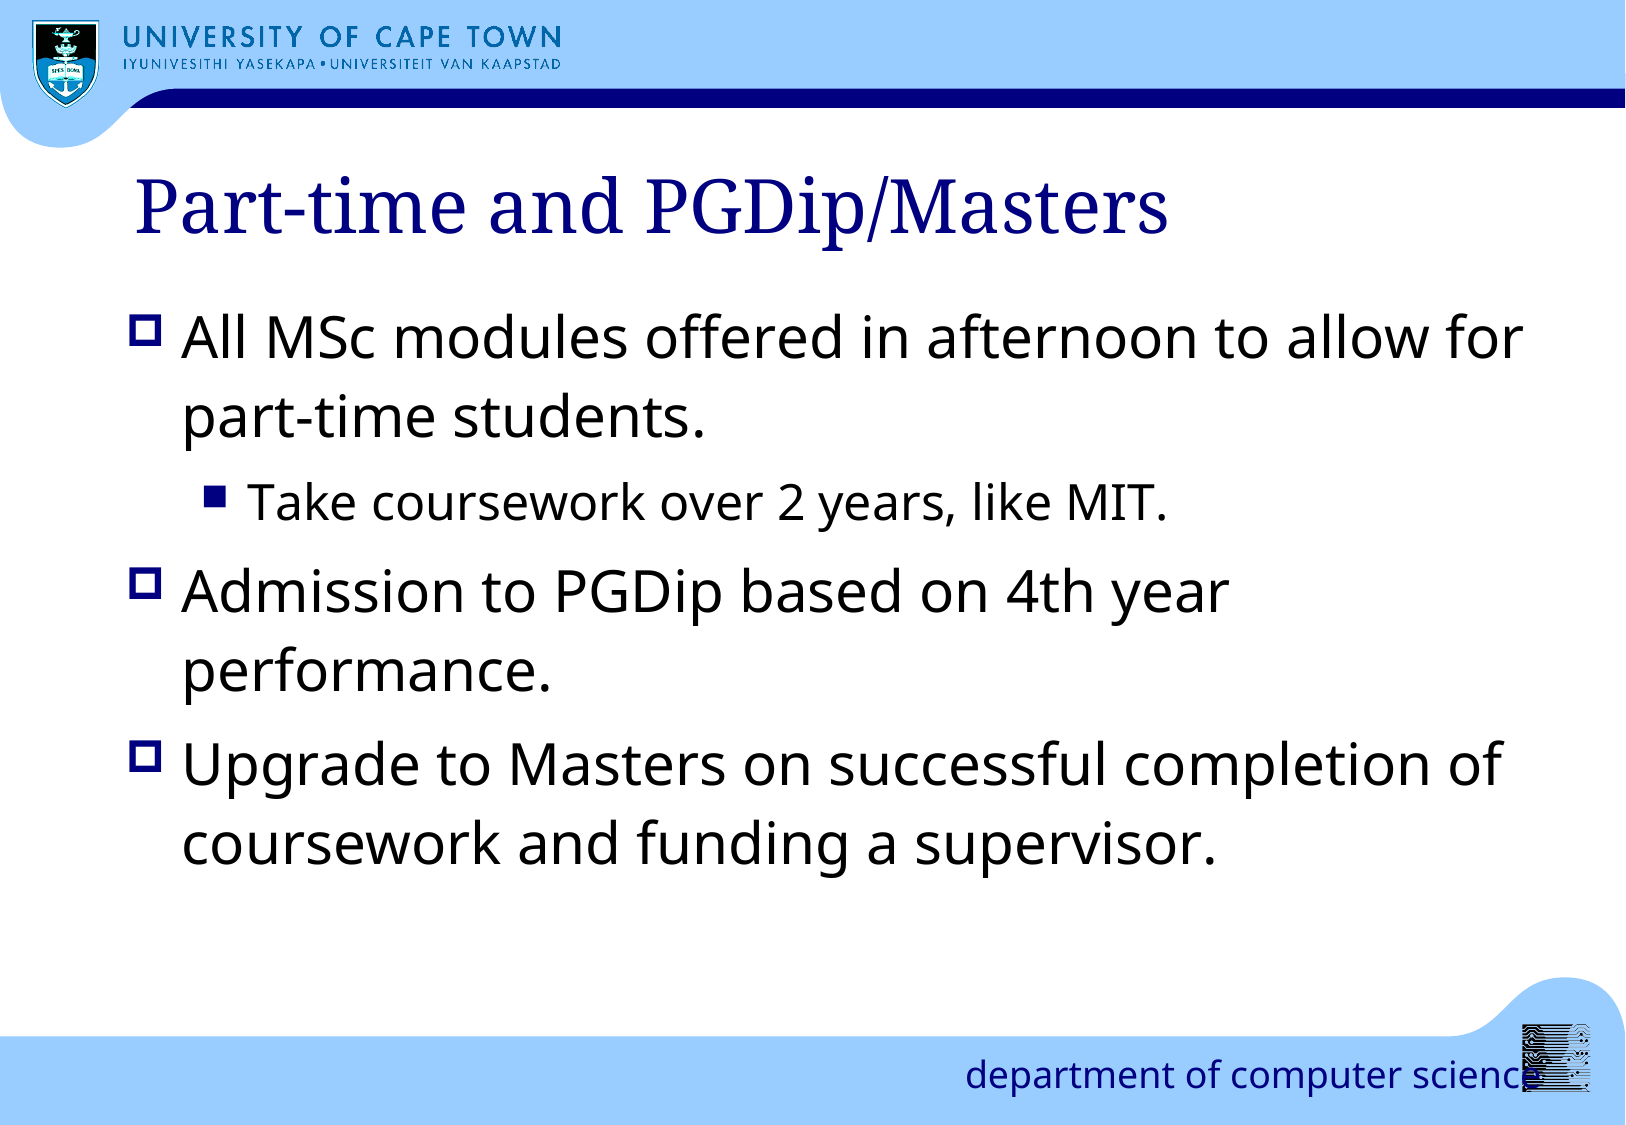

# Part-time and PGDip/Masters
All MSc modules offered in afternoon to allow for part-time students.
Take coursework over 2 years, like MIT.
Admission to PGDip based on 4th year performance.
Upgrade to Masters on successful completion of coursework and funding a supervisor.